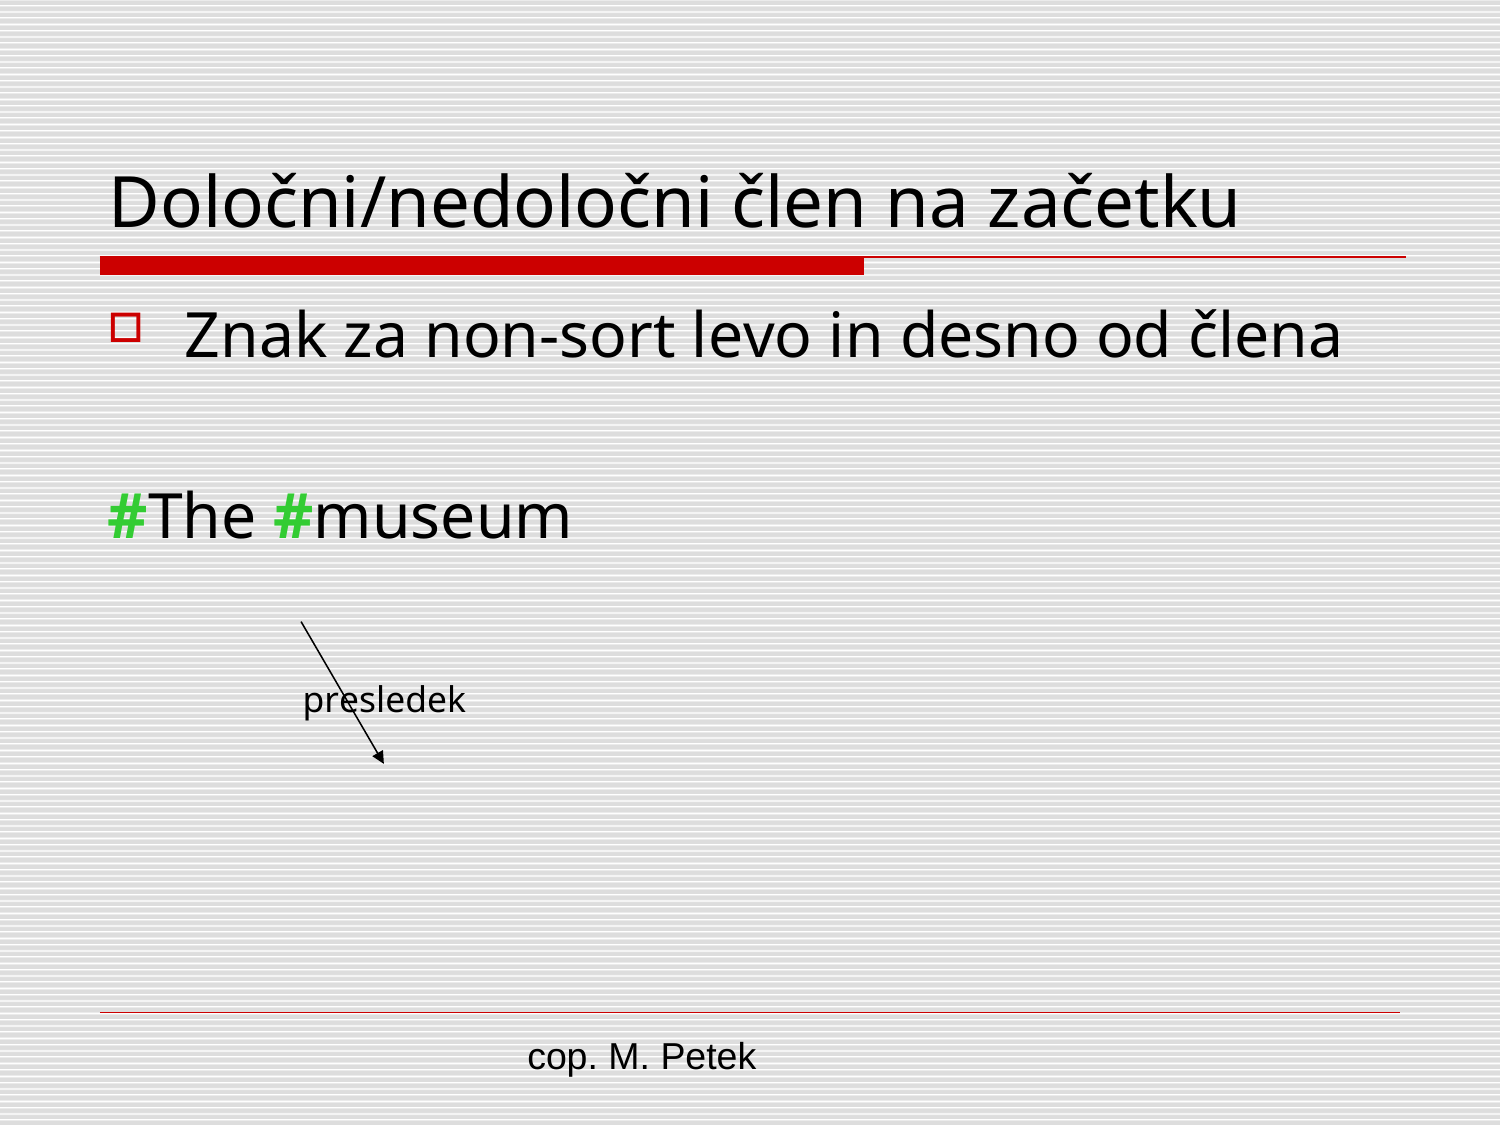

# Določni/nedoločni člen na začetku
Znak za non-sort levo in desno od člena
#The #museum
 presledek
cop. M. Petek